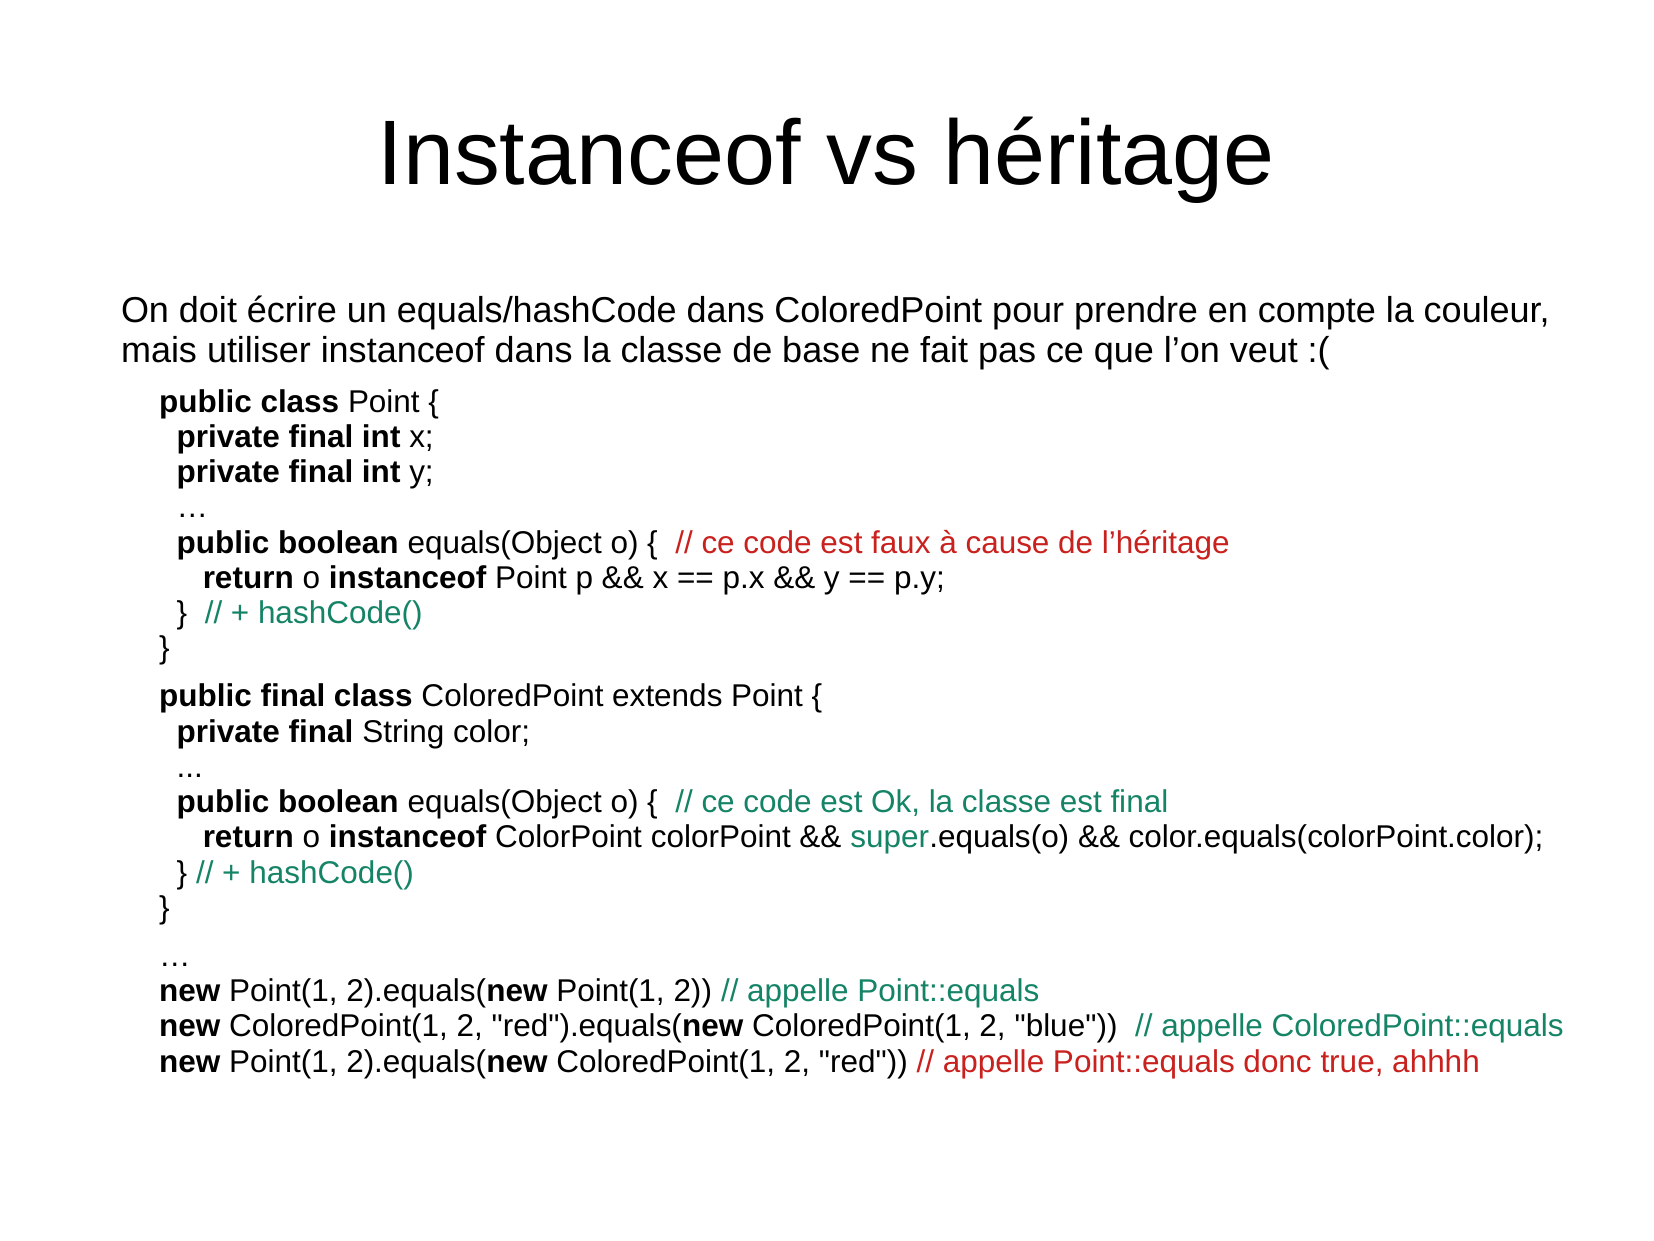

# Instanceof vs héritage
On doit écrire un equals/hashCode dans ColoredPoint pour prendre en compte la couleur, mais utiliser instanceof dans la classe de base ne fait pas ce que l’on veut :(
public class Point {
 private final int x;
 private final int y;
 …
 public boolean equals(Object o) { // ce code est faux à cause de l’héritage
 return o instanceof Point p && x == p.x && y == p.y;
 } // + hashCode()
}
public final class ColoredPoint extends Point {
 private final String color;
 ...
 public boolean equals(Object o) { // ce code est Ok, la classe est final
 return o instanceof ColorPoint colorPoint && super.equals(o) && color.equals(colorPoint.color);
 } // + hashCode()
}
…
new Point(1, 2).equals(new Point(1, 2)) // appelle Point::equals
new ColoredPoint(1, 2, "red").equals(new ColoredPoint(1, 2, "blue")) // appelle ColoredPoint::equals
new Point(1, 2).equals(new ColoredPoint(1, 2, "red")) // appelle Point::equals donc true, ahhhh